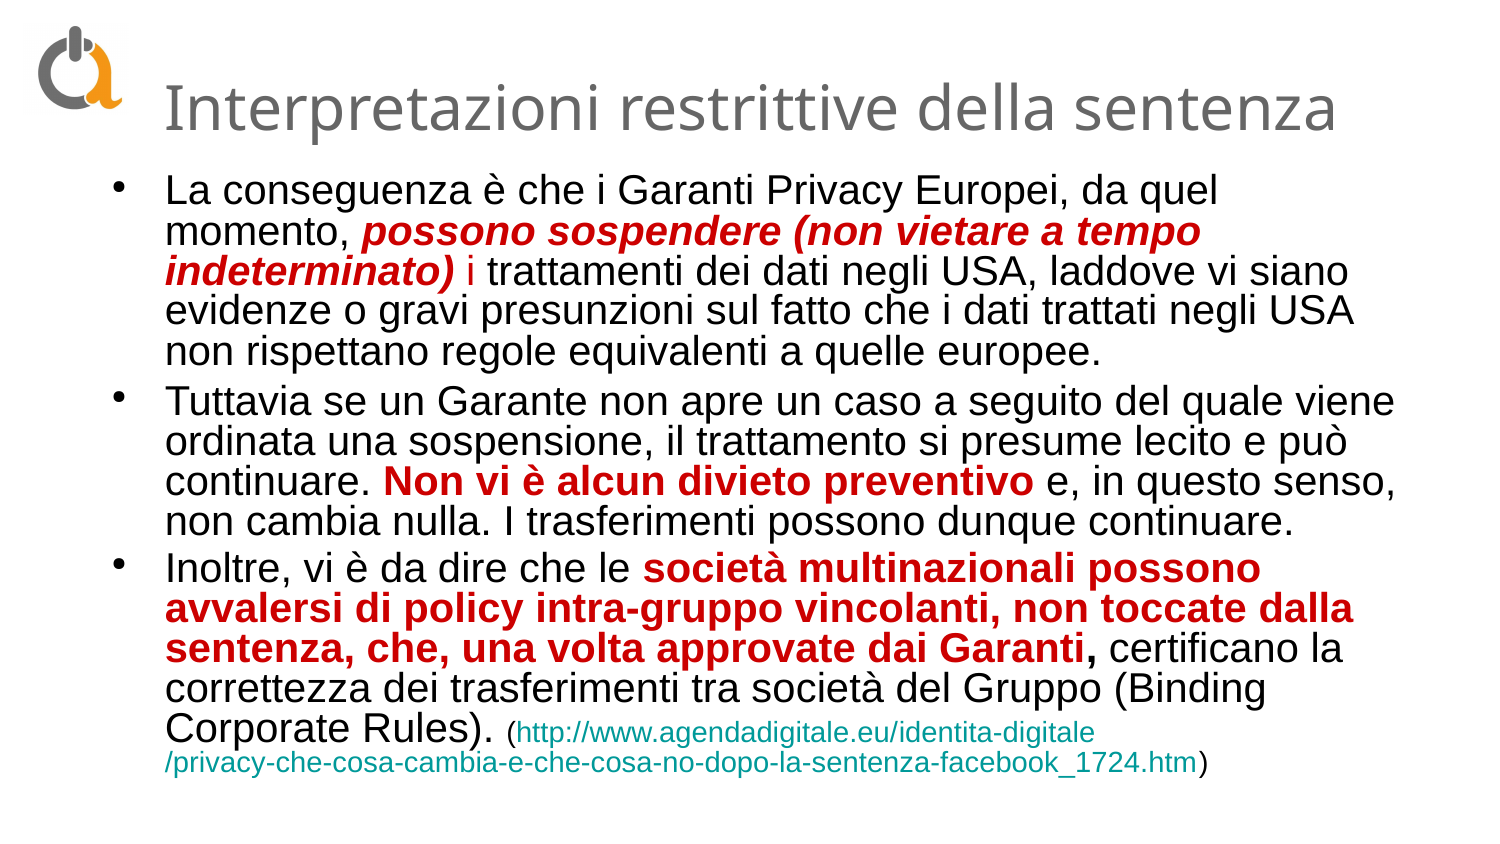

# Interpretazioni restrittive della sentenza
La conseguenza è che i Garanti Privacy Europei, da quel momento, possono sospendere (non vietare a tempo indeterminato) i trattamenti dei dati negli USA, laddove vi siano evidenze o gravi presunzioni sul fatto che i dati trattati negli USA non rispettano regole equivalenti a quelle europee.
Tuttavia se un Garante non apre un caso a seguito del quale viene ordinata una sospensione, il trattamento si presume lecito e può continuare. Non vi è alcun divieto preventivo e, in questo senso, non cambia nulla. I trasferimenti possono dunque continuare.
Inoltre, vi è da dire che le società multinazionali possono avvalersi di policy intra-gruppo vincolanti, non toccate dalla sentenza, che, una volta approvate dai Garanti, certificano la correttezza dei trasferimenti tra società del Gruppo (Binding Corporate Rules). (http://www.agendadigitale.eu/identita-digitale/privacy-che-cosa-cambia-e-che-cosa-no-dopo-la-sentenza-facebook_1724.htm)